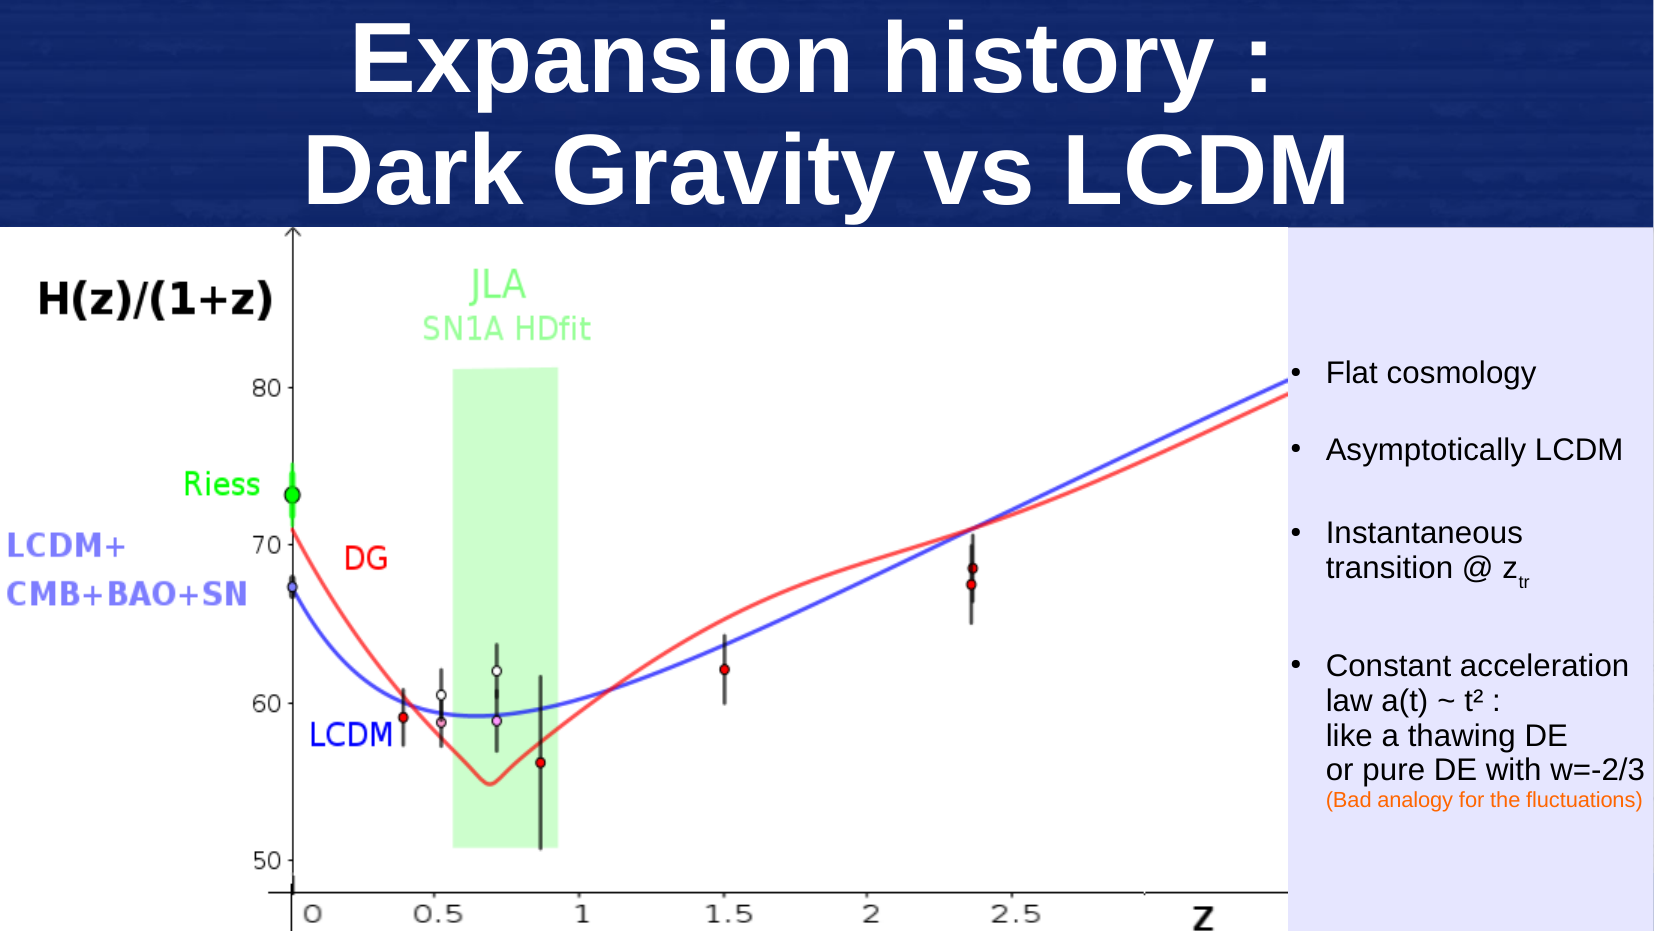

# Expansion history : Dark Gravity vs LCDM
Flat cosmology
Asymptotically LCDM
Instantaneous
transition @ ztr
Constant acceleration
law a(t) ~ t² :
like a thawing DE
or pure DE with w=-2/3
(Bad analogy for the fluctuations)